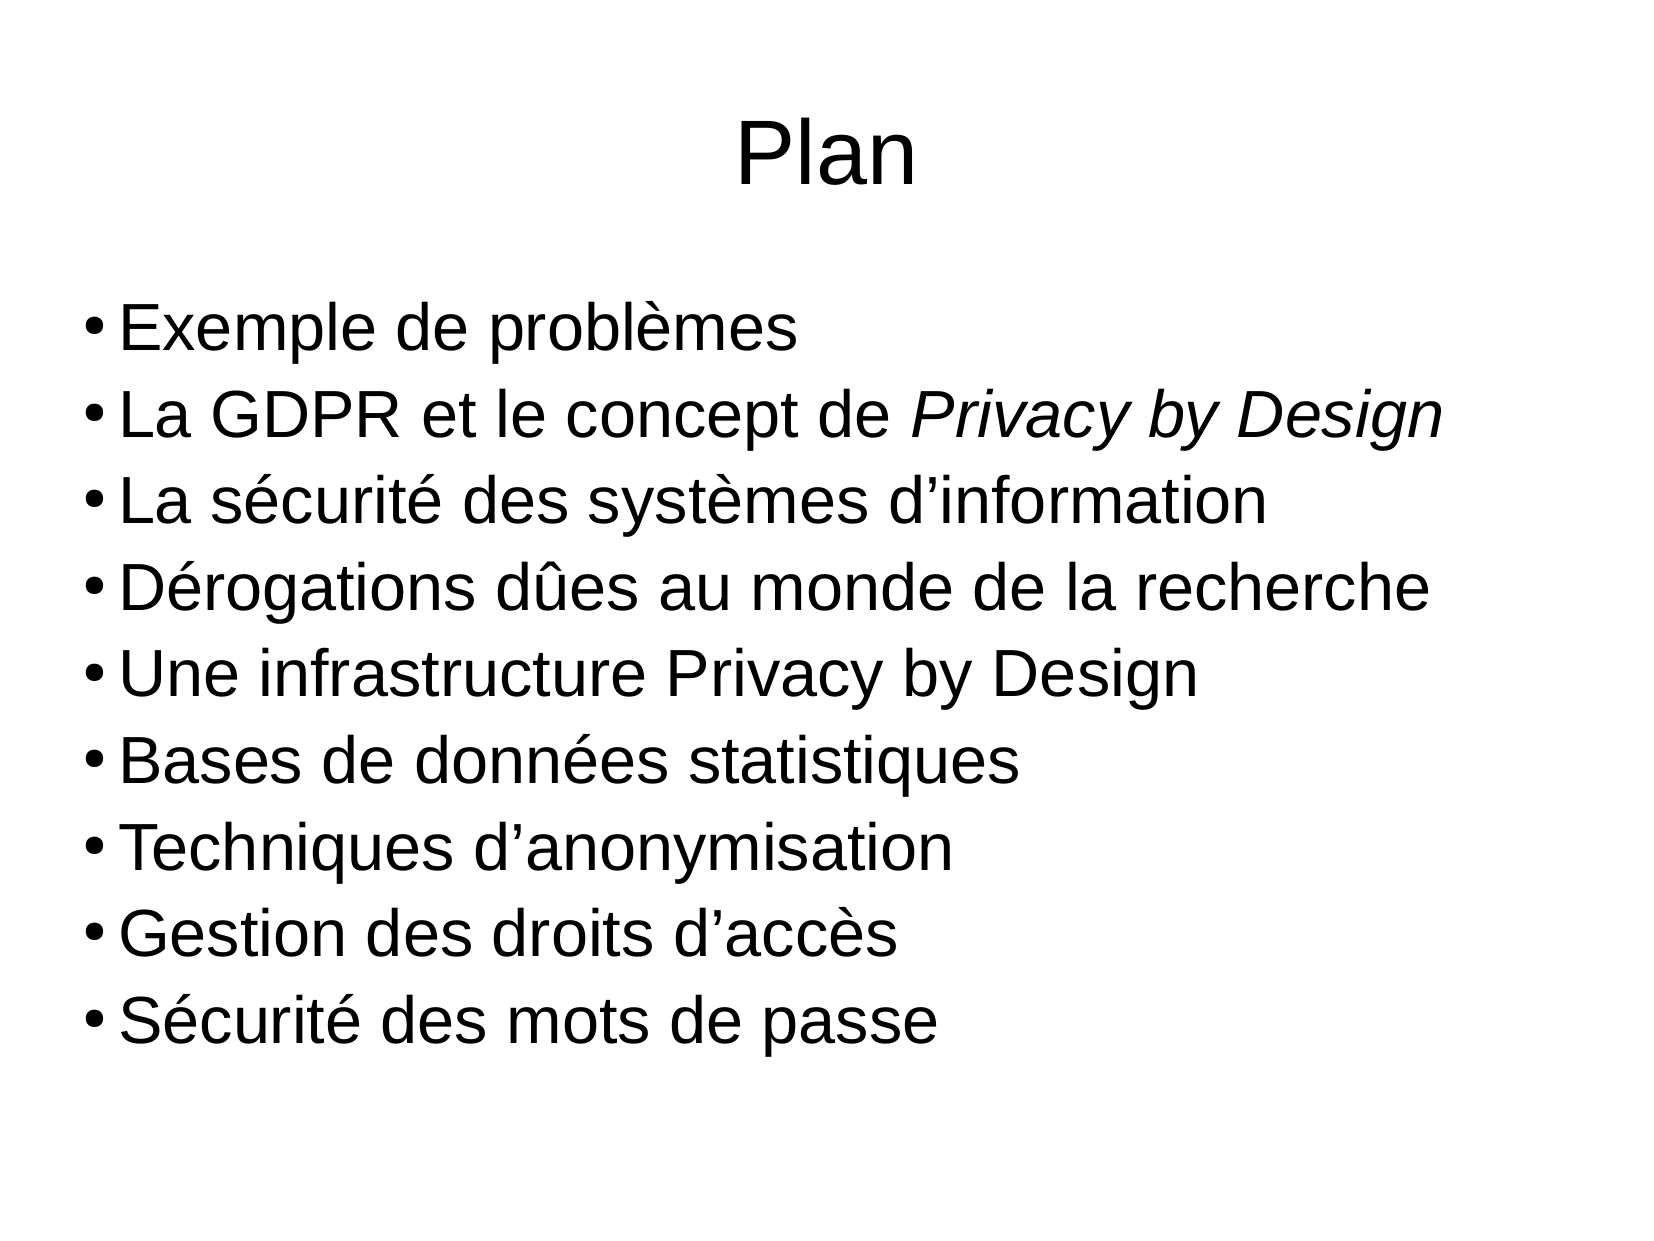

# Plan
Exemple de problèmes
La GDPR et le concept de Privacy by Design
La sécurité des systèmes d’information
Dérogations dûes au monde de la recherche
Une infrastructure Privacy by Design
Bases de données statistiques
Techniques d’anonymisation
Gestion des droits d’accès
Sécurité des mots de passe